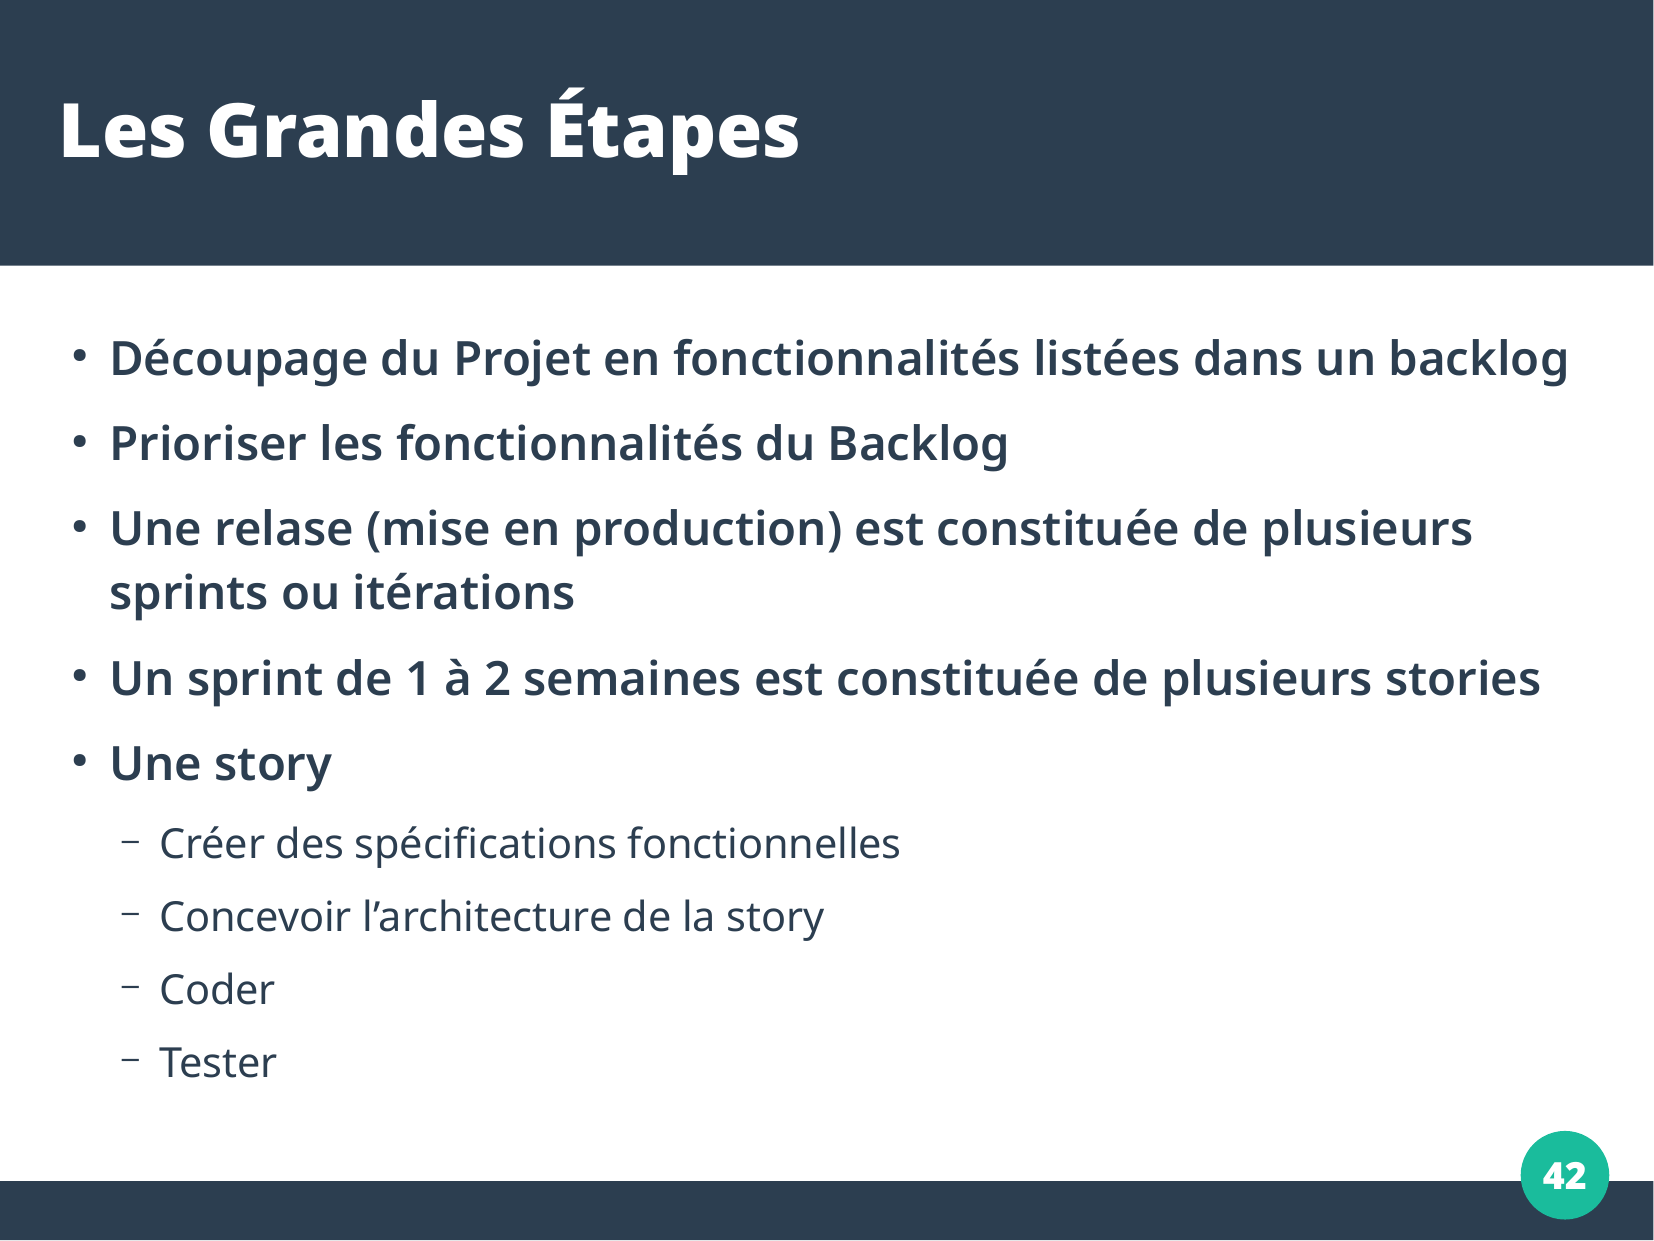

# Les Grandes Étapes
Découpage du Projet en fonctionnalités listées dans un backlog
Prioriser les fonctionnalités du Backlog
Une relase (mise en production) est constituée de plusieurs sprints ou itérations
Un sprint de 1 à 2 semaines est constituée de plusieurs stories
Une story
Créer des spécifications fonctionnelles
Concevoir l’architecture de la story
Coder
Tester
42